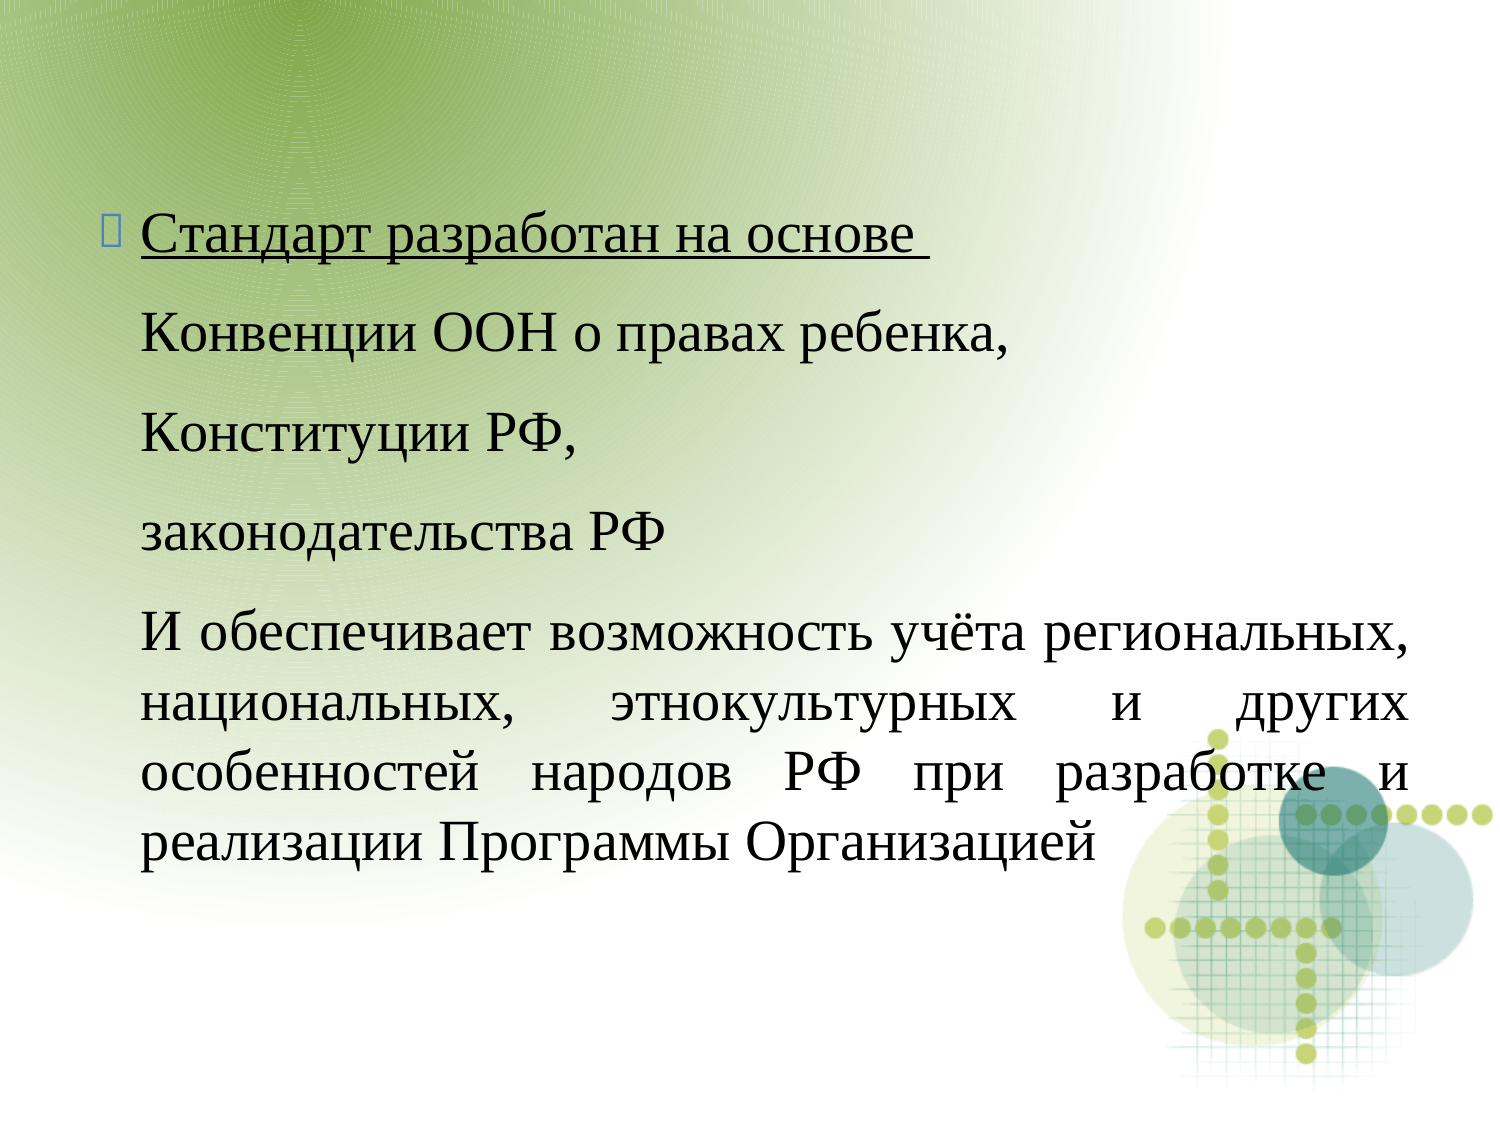

Стандарт разработан на основе
Конвенции ООН о правах ребенка,
Конституции РФ,
законодательства РФ
И обеспечивает возможность учёта региональных, национальных, этнокультурных и других особенностей народов РФ при разработке и реализации Программы Организацией
#